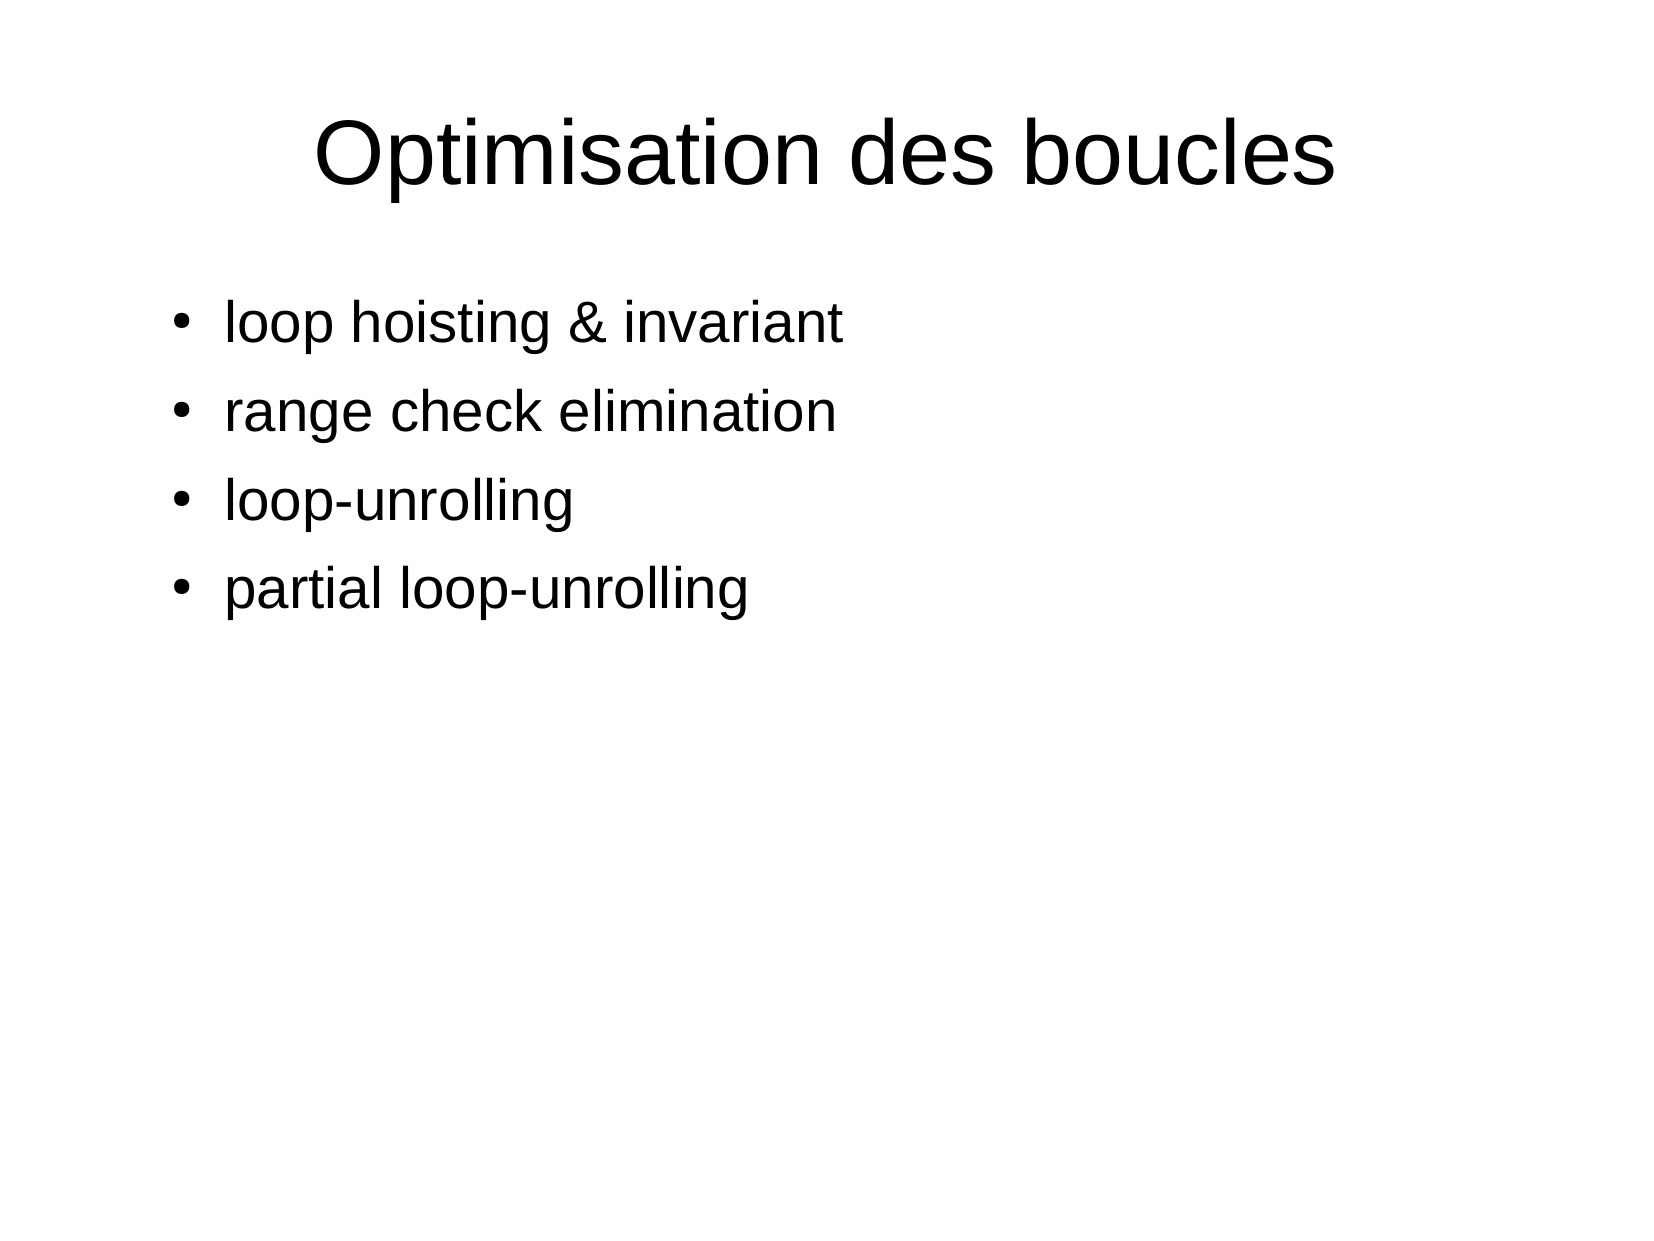

# Optimisation des boucles
loop hoisting & invariant
range check elimination
loop-unrolling
partial loop-unrolling